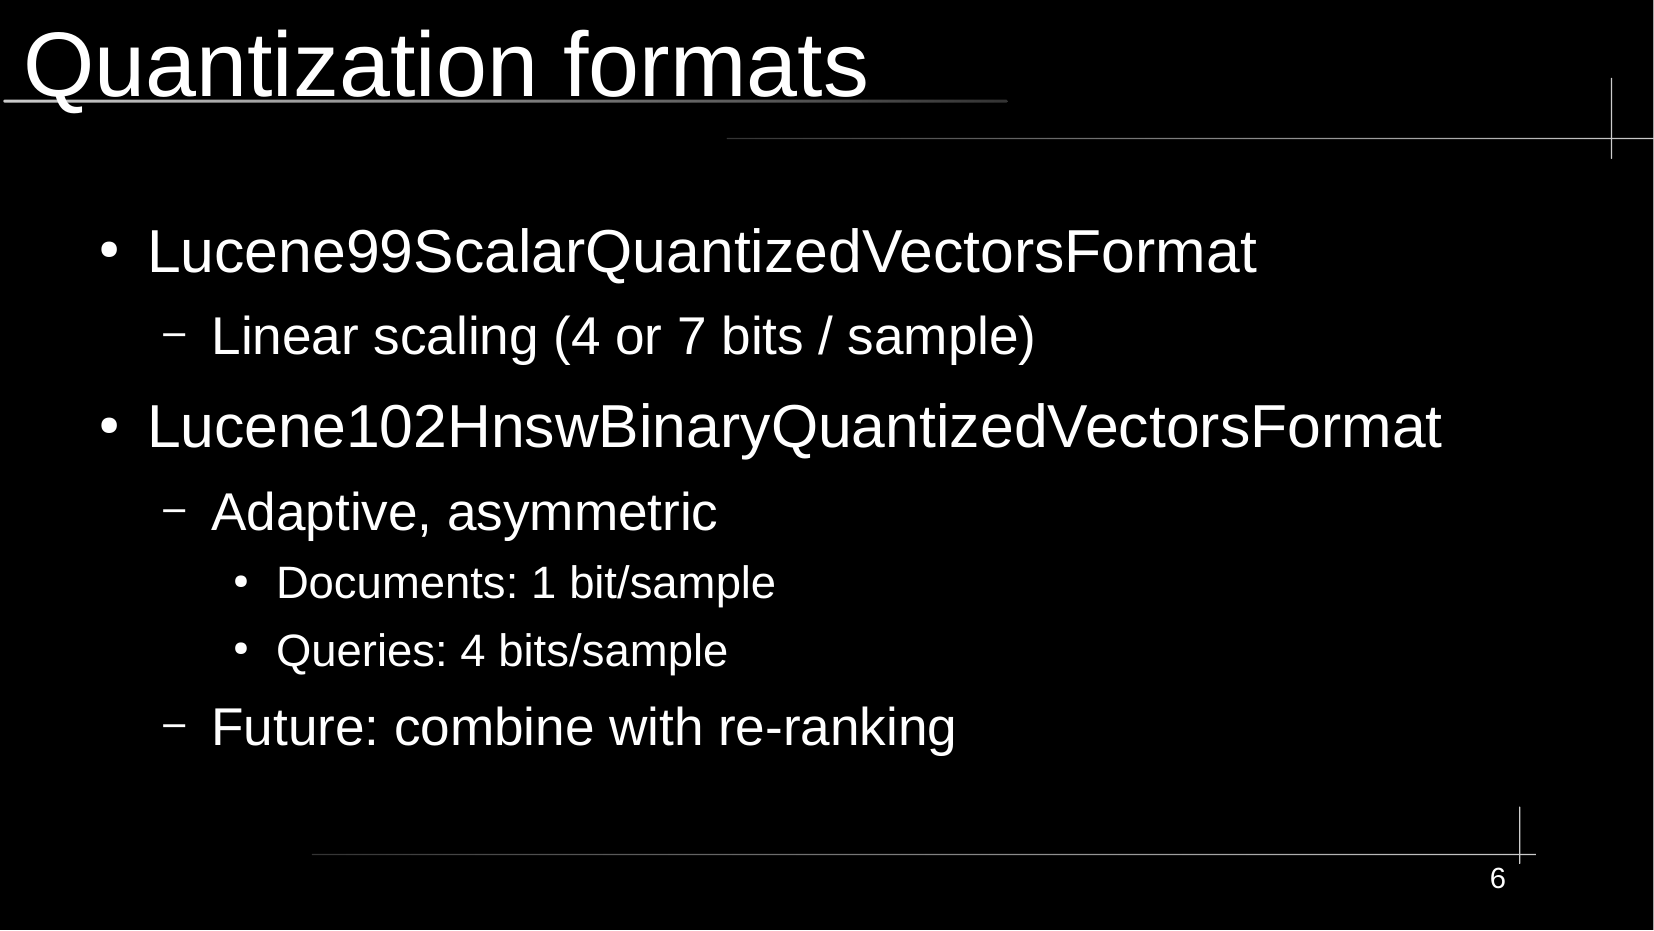

# Quantization formats
Lucene99ScalarQuantizedVectorsFormat
Linear scaling (4 or 7 bits / sample)
Lucene102HnswBinaryQuantizedVectorsFormat
Adaptive, asymmetric
Documents: 1 bit/sample
Queries: 4 bits/sample
Future: combine with re-ranking
6